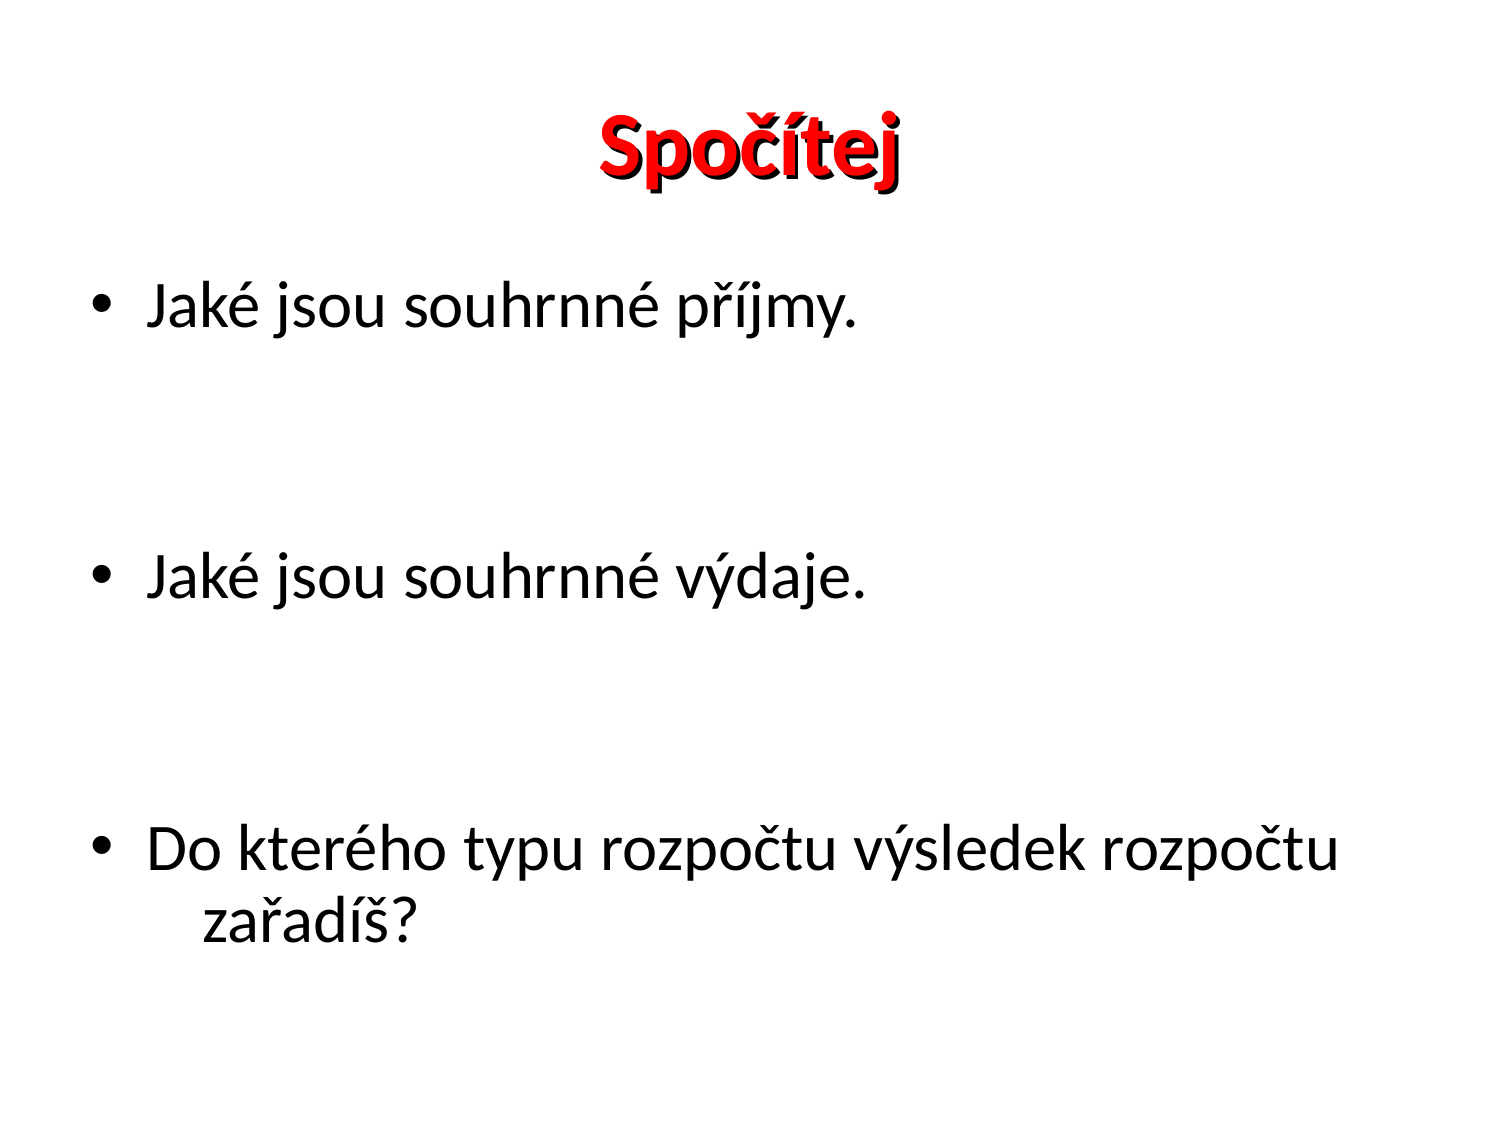

# Spočítej
Jaké jsou souhrnné příjmy.
Jaké jsou souhrnné výdaje.
Do kterého typu rozpočtu výsledek rozpočtu zařadíš?